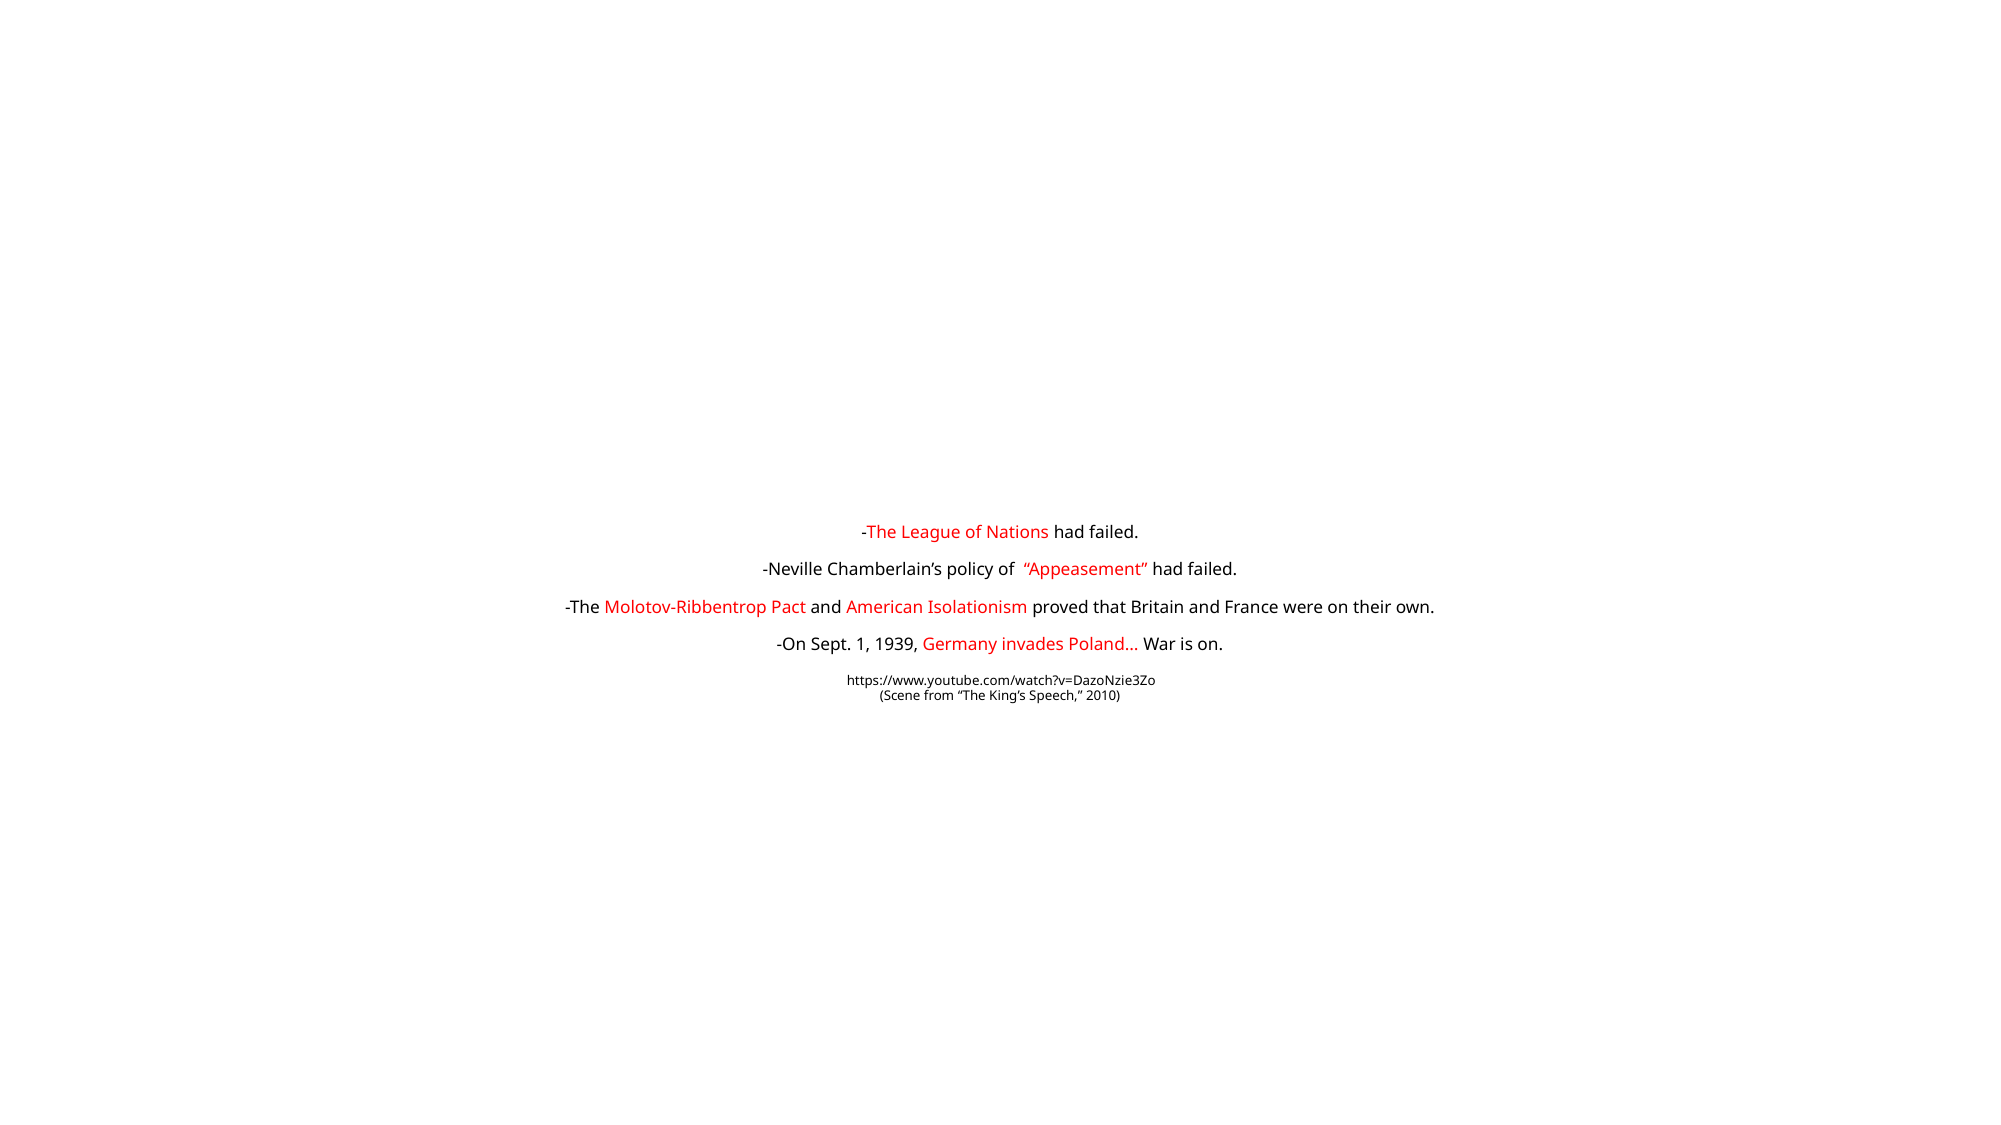

# -The League of Nations had failed. -Neville Chamberlain’s policy of “Appeasement” had failed. -The Molotov-Ribbentrop Pact and American Isolationism proved that Britain and France were on their own. -On Sept. 1, 1939, Germany invades Poland… War is on. https://www.youtube.com/watch?v=DazoNzie3Zo (Scene from “The King’s Speech,” 2010)